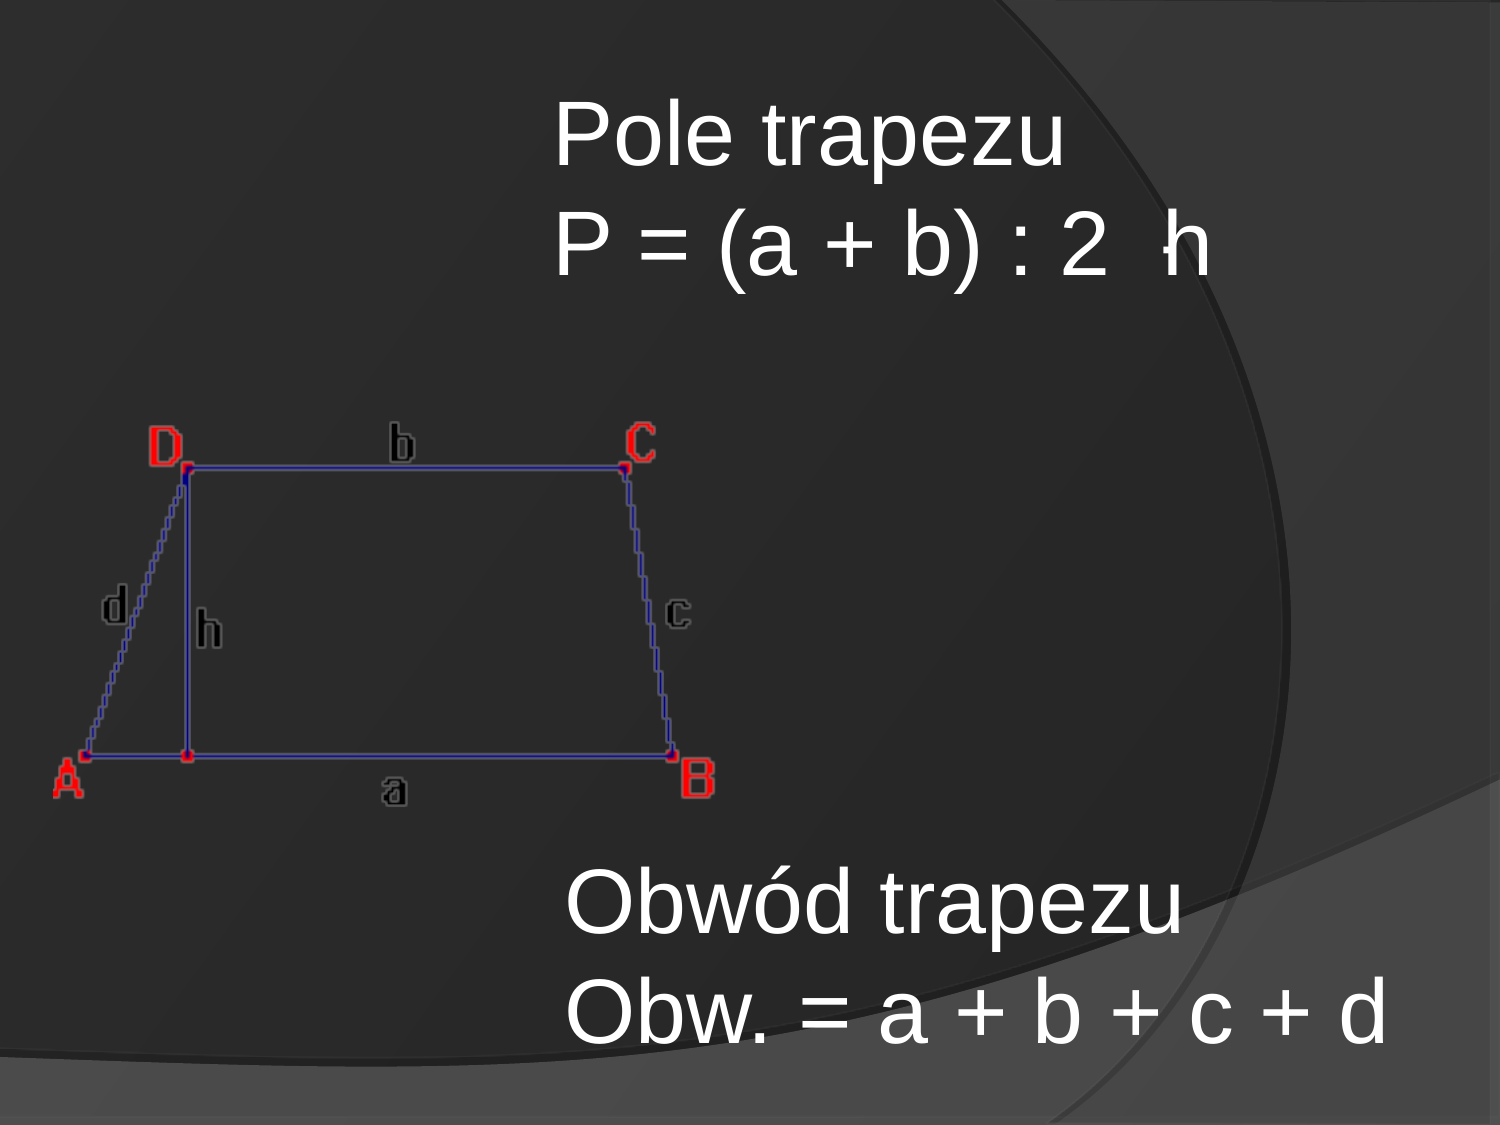

Pole trapezu
P = (a + b) : 2 ּ h
Obwód trapezu
Obw. = a + b + c + d